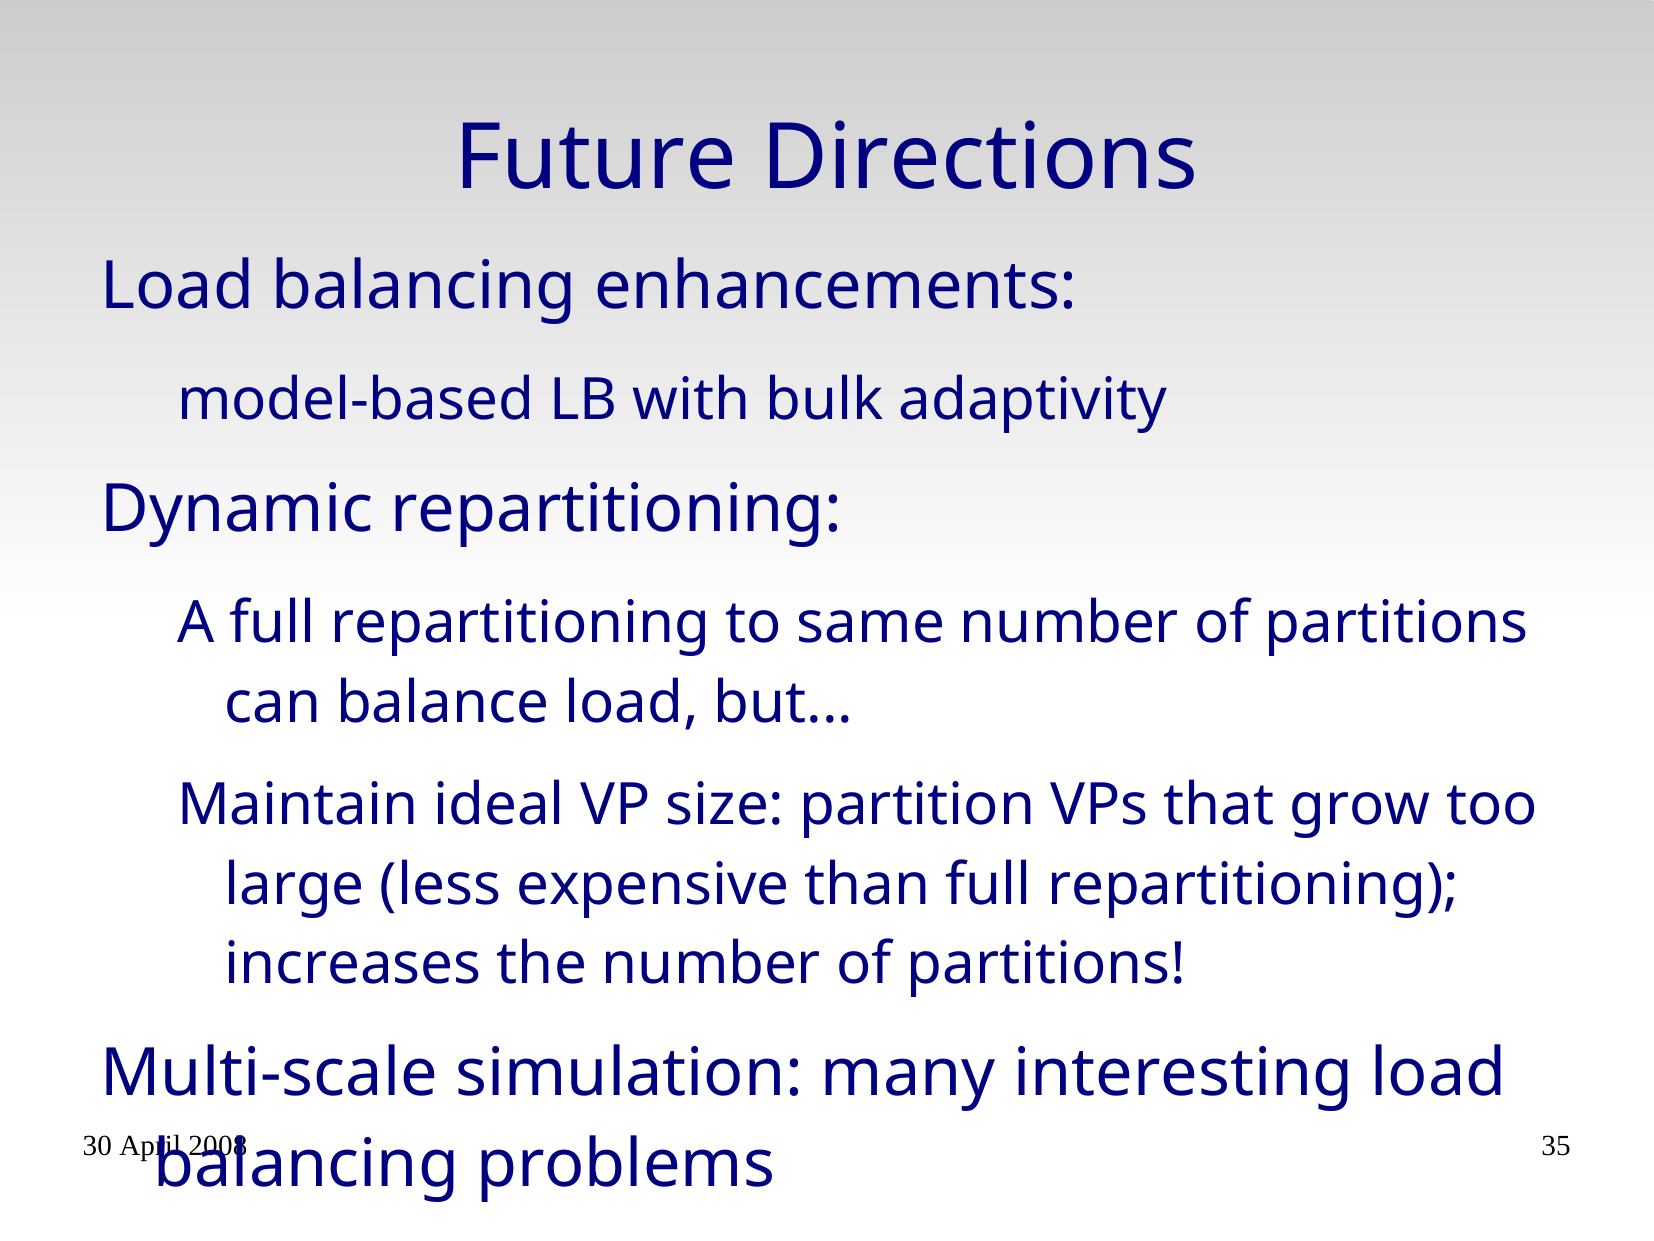

# Future Directions
Load balancing enhancements:
model-based LB with bulk adaptivity
Dynamic repartitioning:
A full repartitioning to same number of partitions can balance load, but...
Maintain ideal VP size: partition VPs that grow too large (less expensive than full repartitioning); increases the number of partitions!
Multi-scale simulation: many interesting load balancing problems
30 April 2008
35